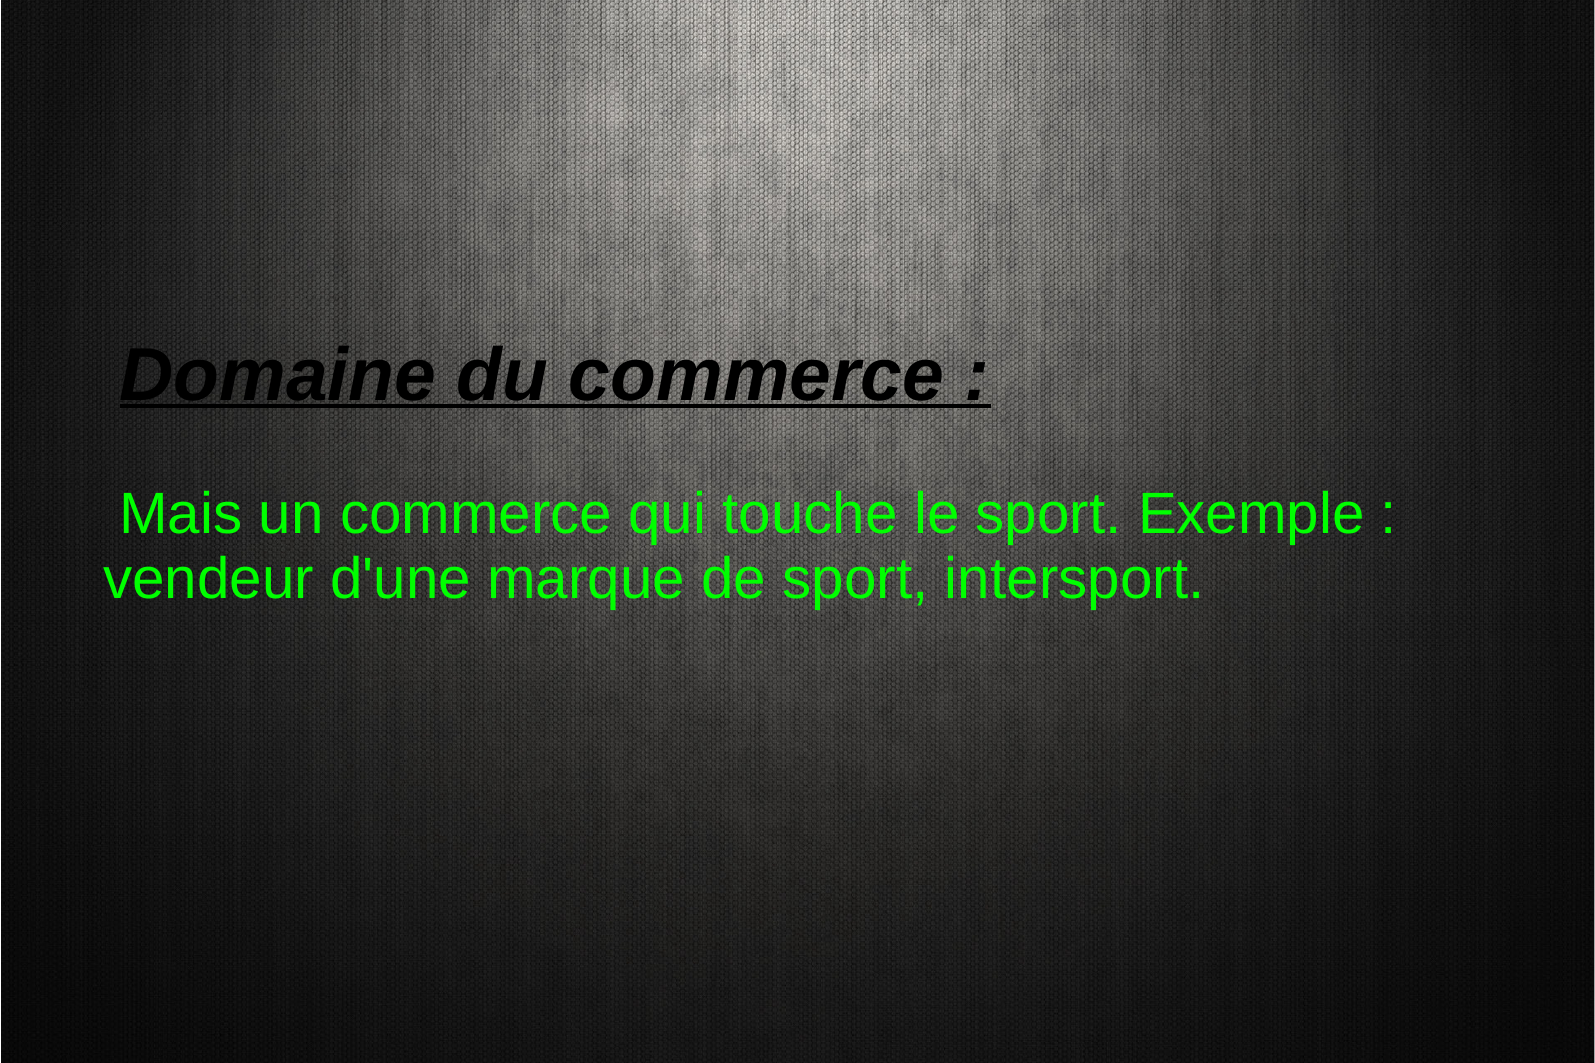

#
 Domaine du commerce :
 Mais un commerce qui touche le sport. Exemple : vendeur d'une marque de sport, intersport.